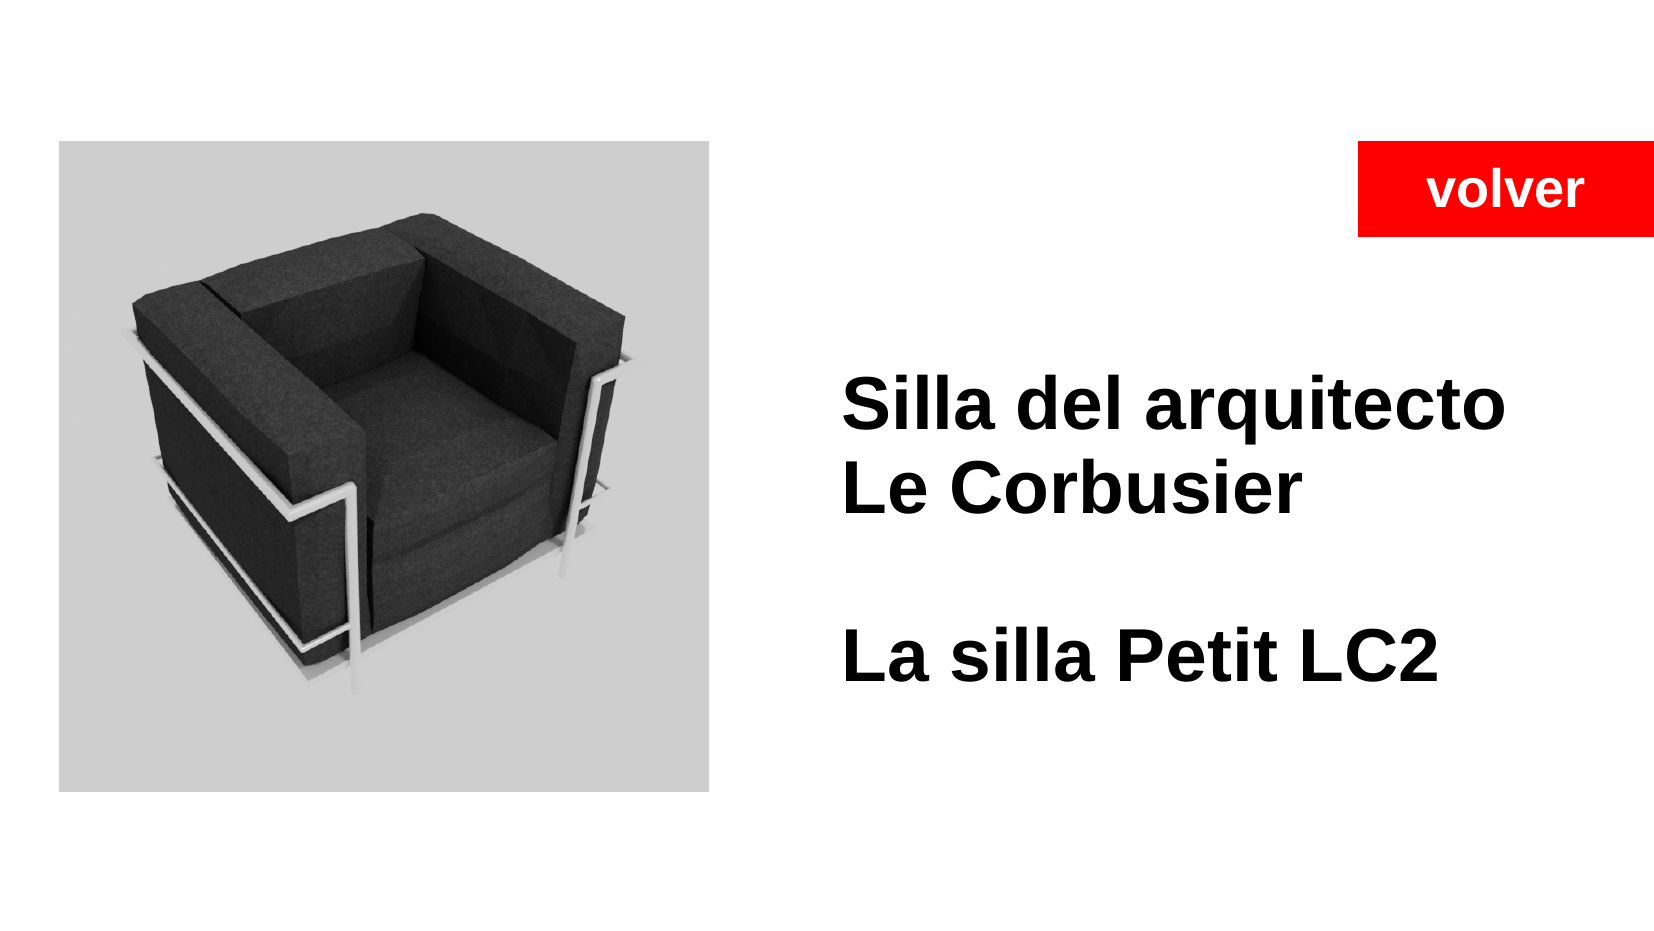

volver
Silla del arquitecto
Le Corbusier
La silla Petit LC2